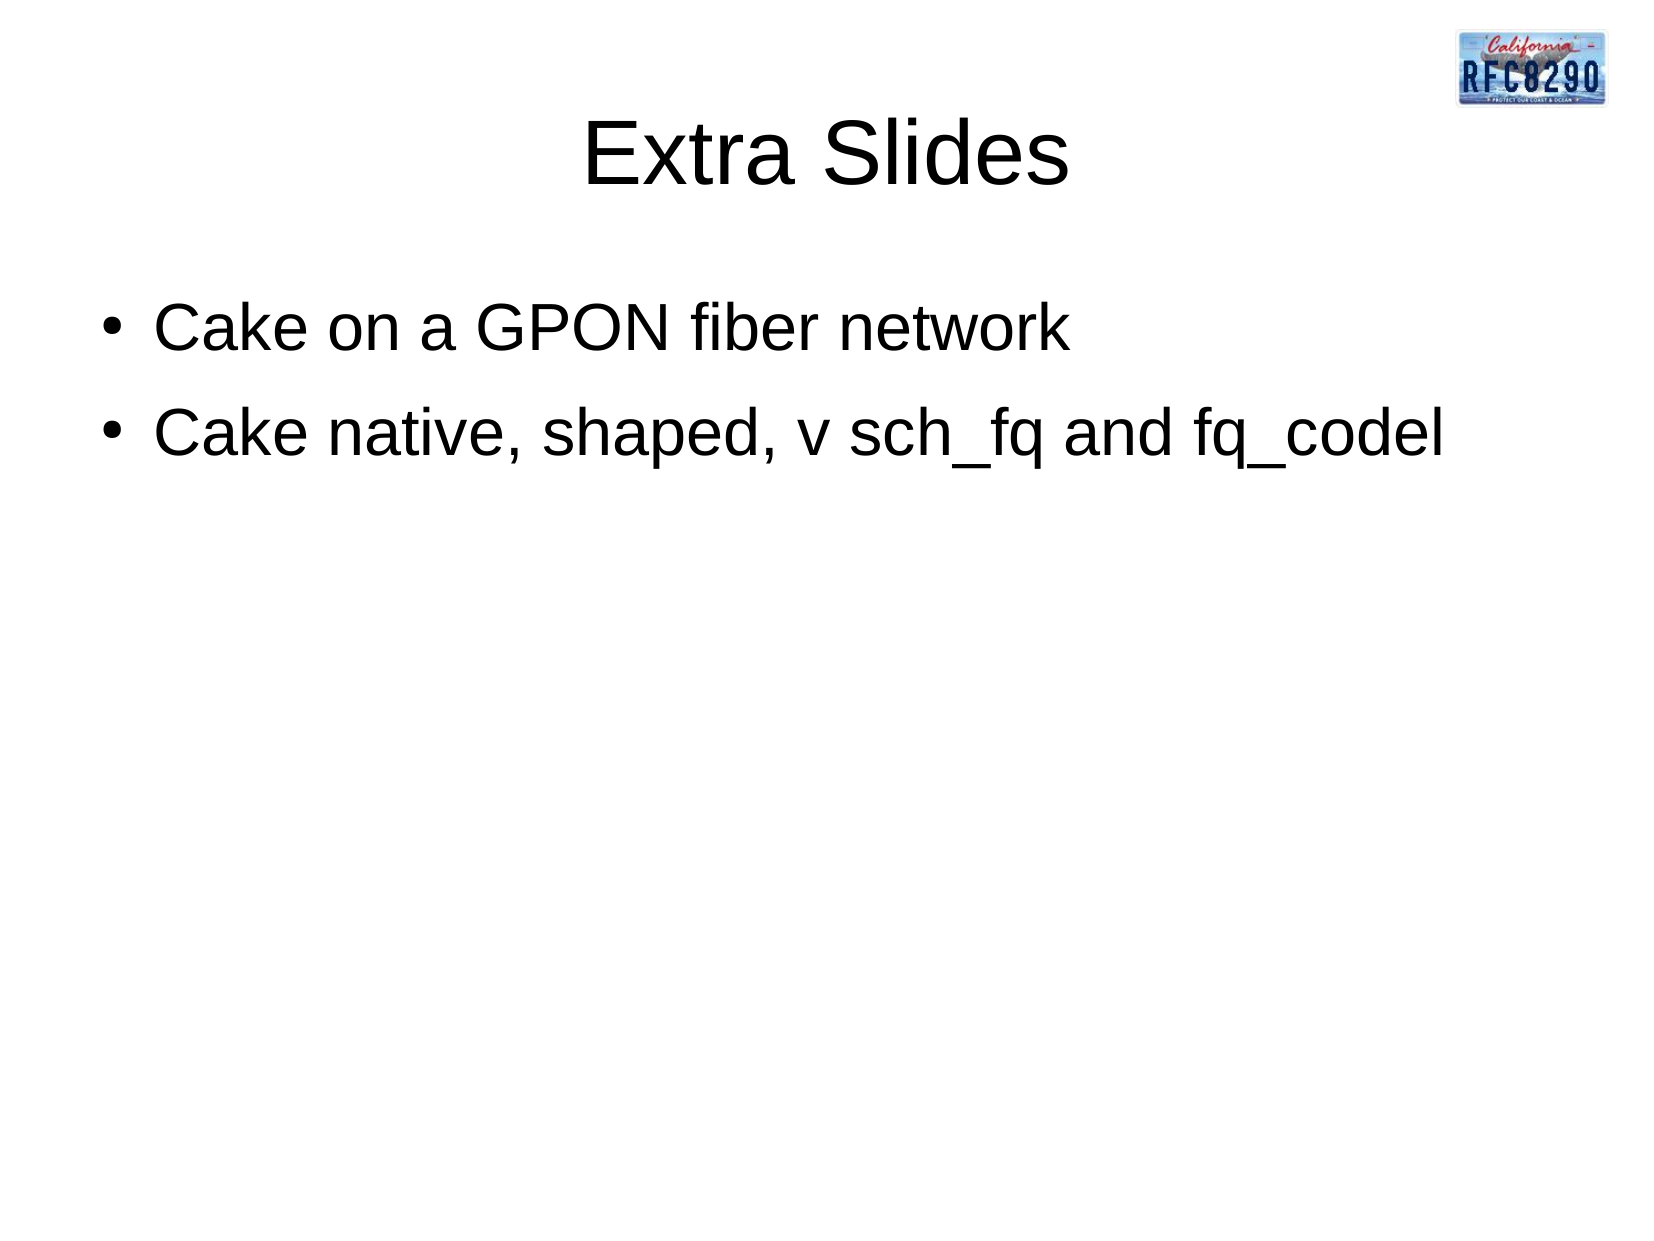

# Extra Slides
Cake on a GPON fiber network
Cake native, shaped, v sch_fq and fq_codel